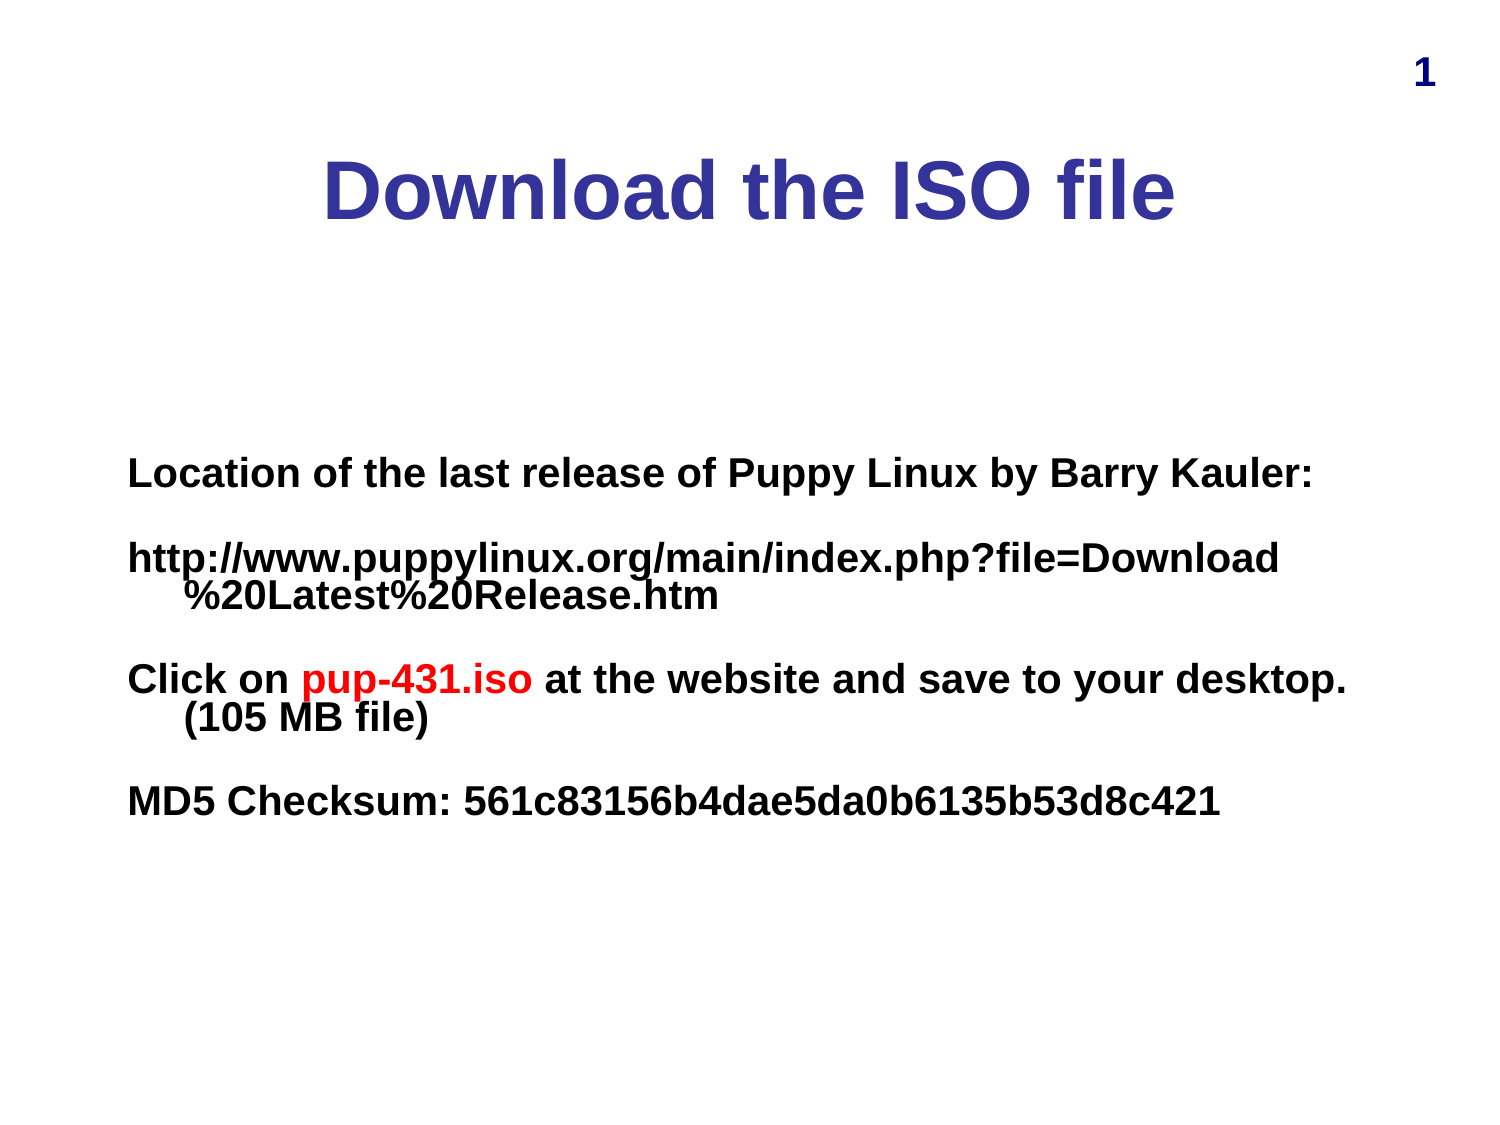

1
# Download the ISO file
Location of the last release of Puppy Linux by Barry Kauler:
http://www.puppylinux.org/main/index.php?file=Download%20Latest%20Release.htm
Click on pup-431.iso at the website and save to your desktop. (105 MB file)
MD5 Checksum: 561c83156b4dae5da0b6135b53d8c421